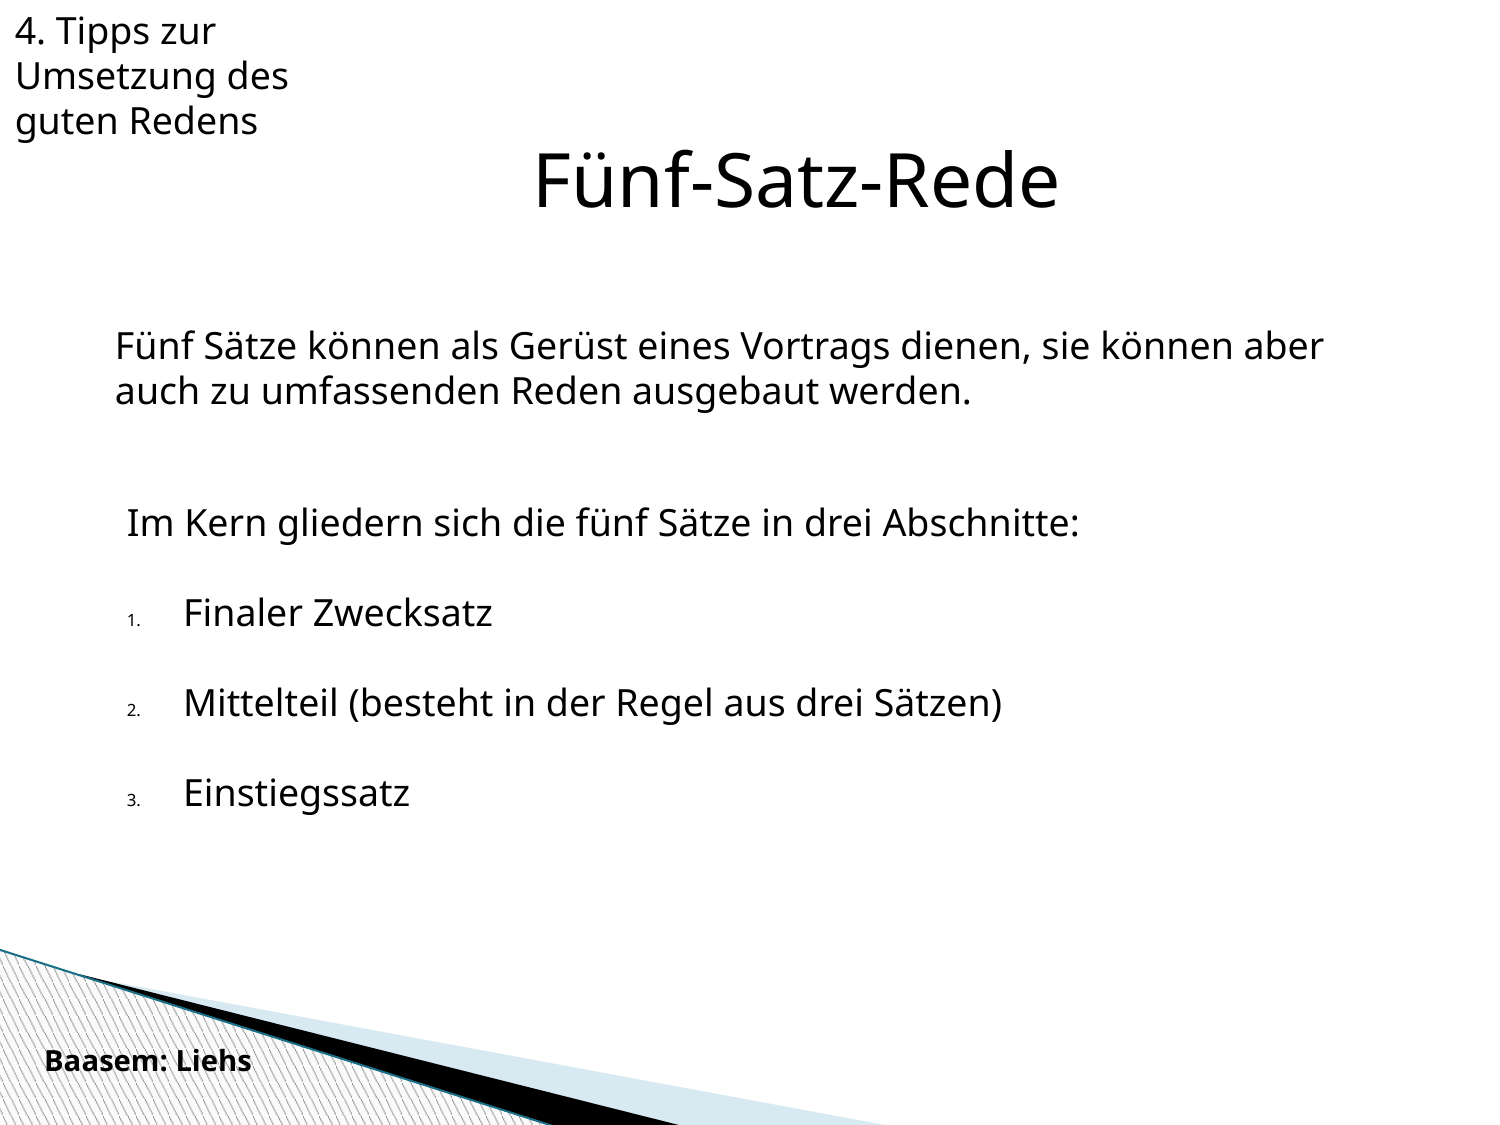

4. Tipps zur Umsetzung des guten Redens
Fünf-Satz-Rede
Fünf Sätze können als Gerüst eines Vortrags dienen, sie können aber auch zu umfassenden Reden ausgebaut werden.
Im Kern gliedern sich die fünf Sätze in drei Abschnitte:
Finaler Zwecksatz
Mittelteil (besteht in der Regel aus drei Sätzen)
Einstiegssatz
Baasem: Liehs